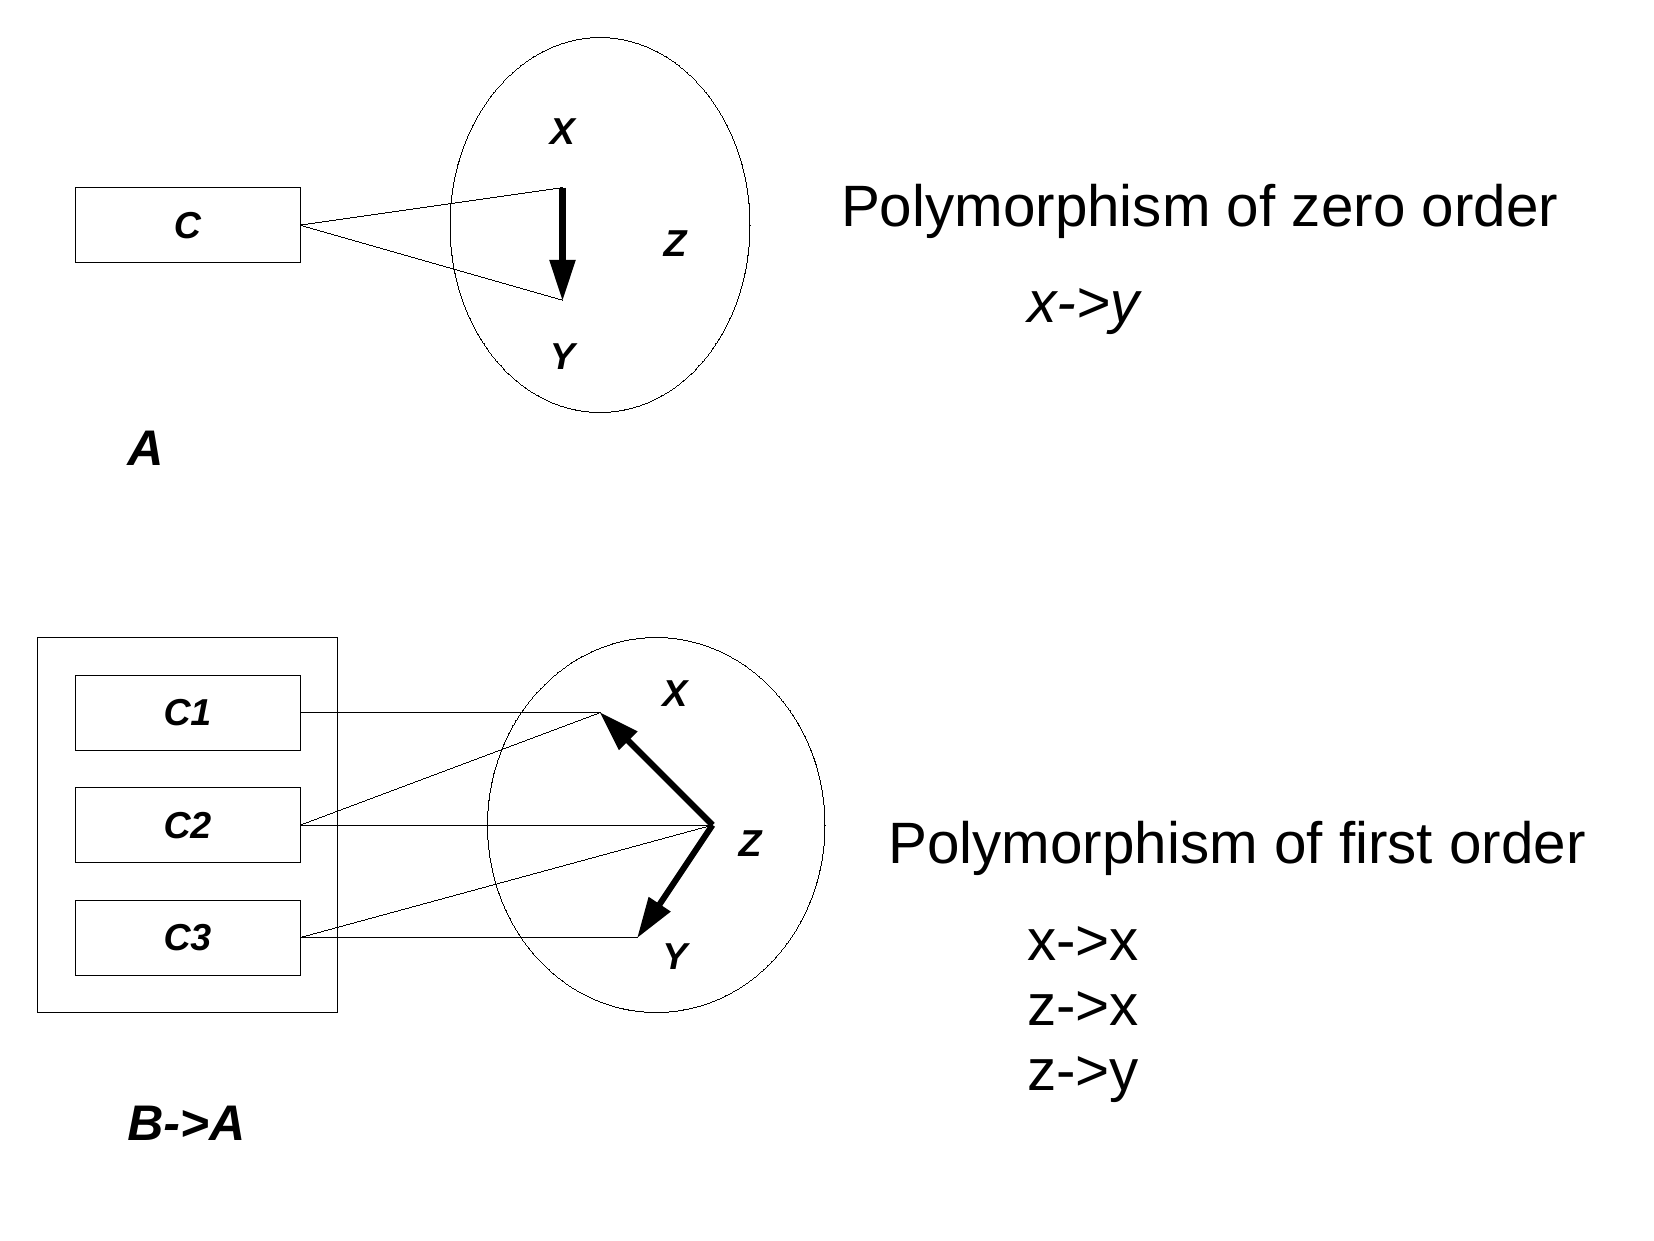

#
X
Polymorphism of zero order
C
Z
x->y
Y
A
C1
X
C2
Polymorphism of first order
Z
C3
x->x
z->x
z->y
Y
B->A